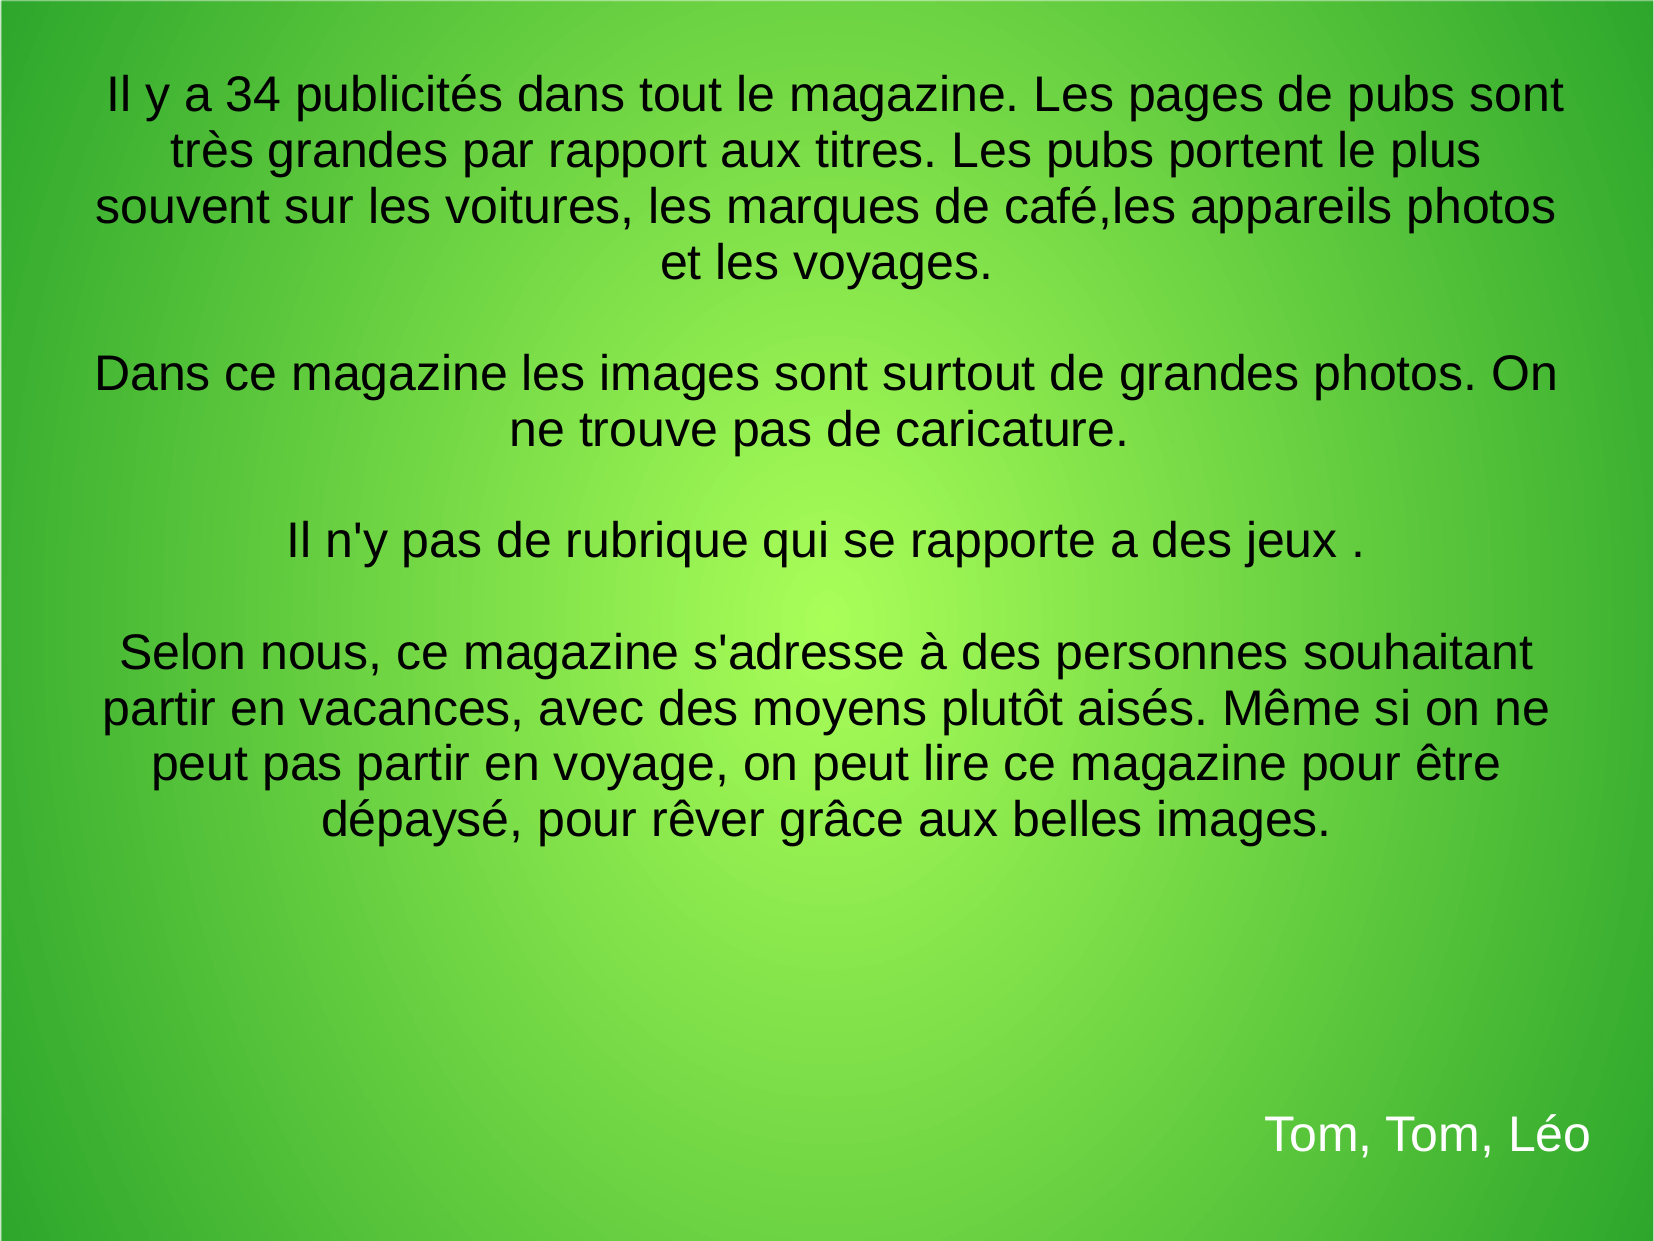

# Il y a 34 publicités dans tout le magazine. Les pages de pubs sont très grandes par rapport aux titres. Les pubs portent le plus souvent sur les voitures, les marques de café,les appareils photos et les voyages. Dans ce magazine les images sont surtout de grandes photos. On ne trouve pas de caricature. Il n'y pas de rubrique qui se rapporte a des jeux . Selon nous, ce magazine s'adresse à des personnes souhaitant partir en vacances, avec des moyens plutôt aisés. Même si on ne peut pas partir en voyage, on peut lire ce magazine pour être dépaysé, pour rêver grâce aux belles images.
Tom, Tom, Léo